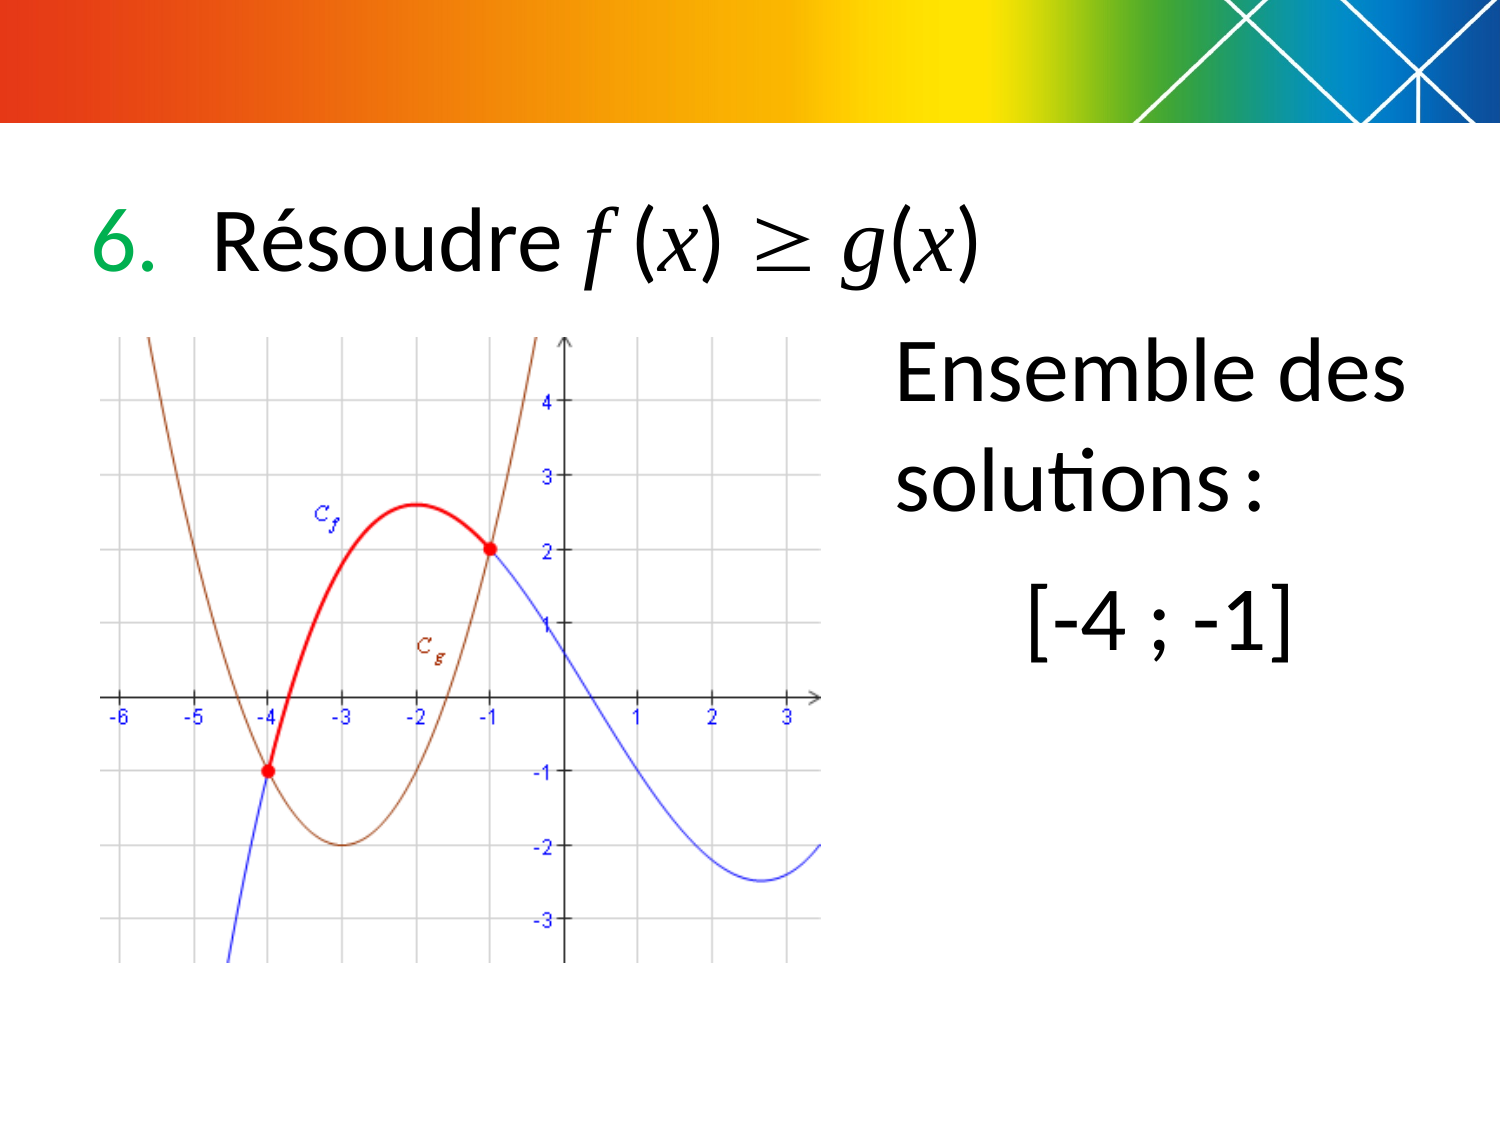

# Résoudre f (x)  g(x)
Ensemble des
solutions :
[-4 ; -1]